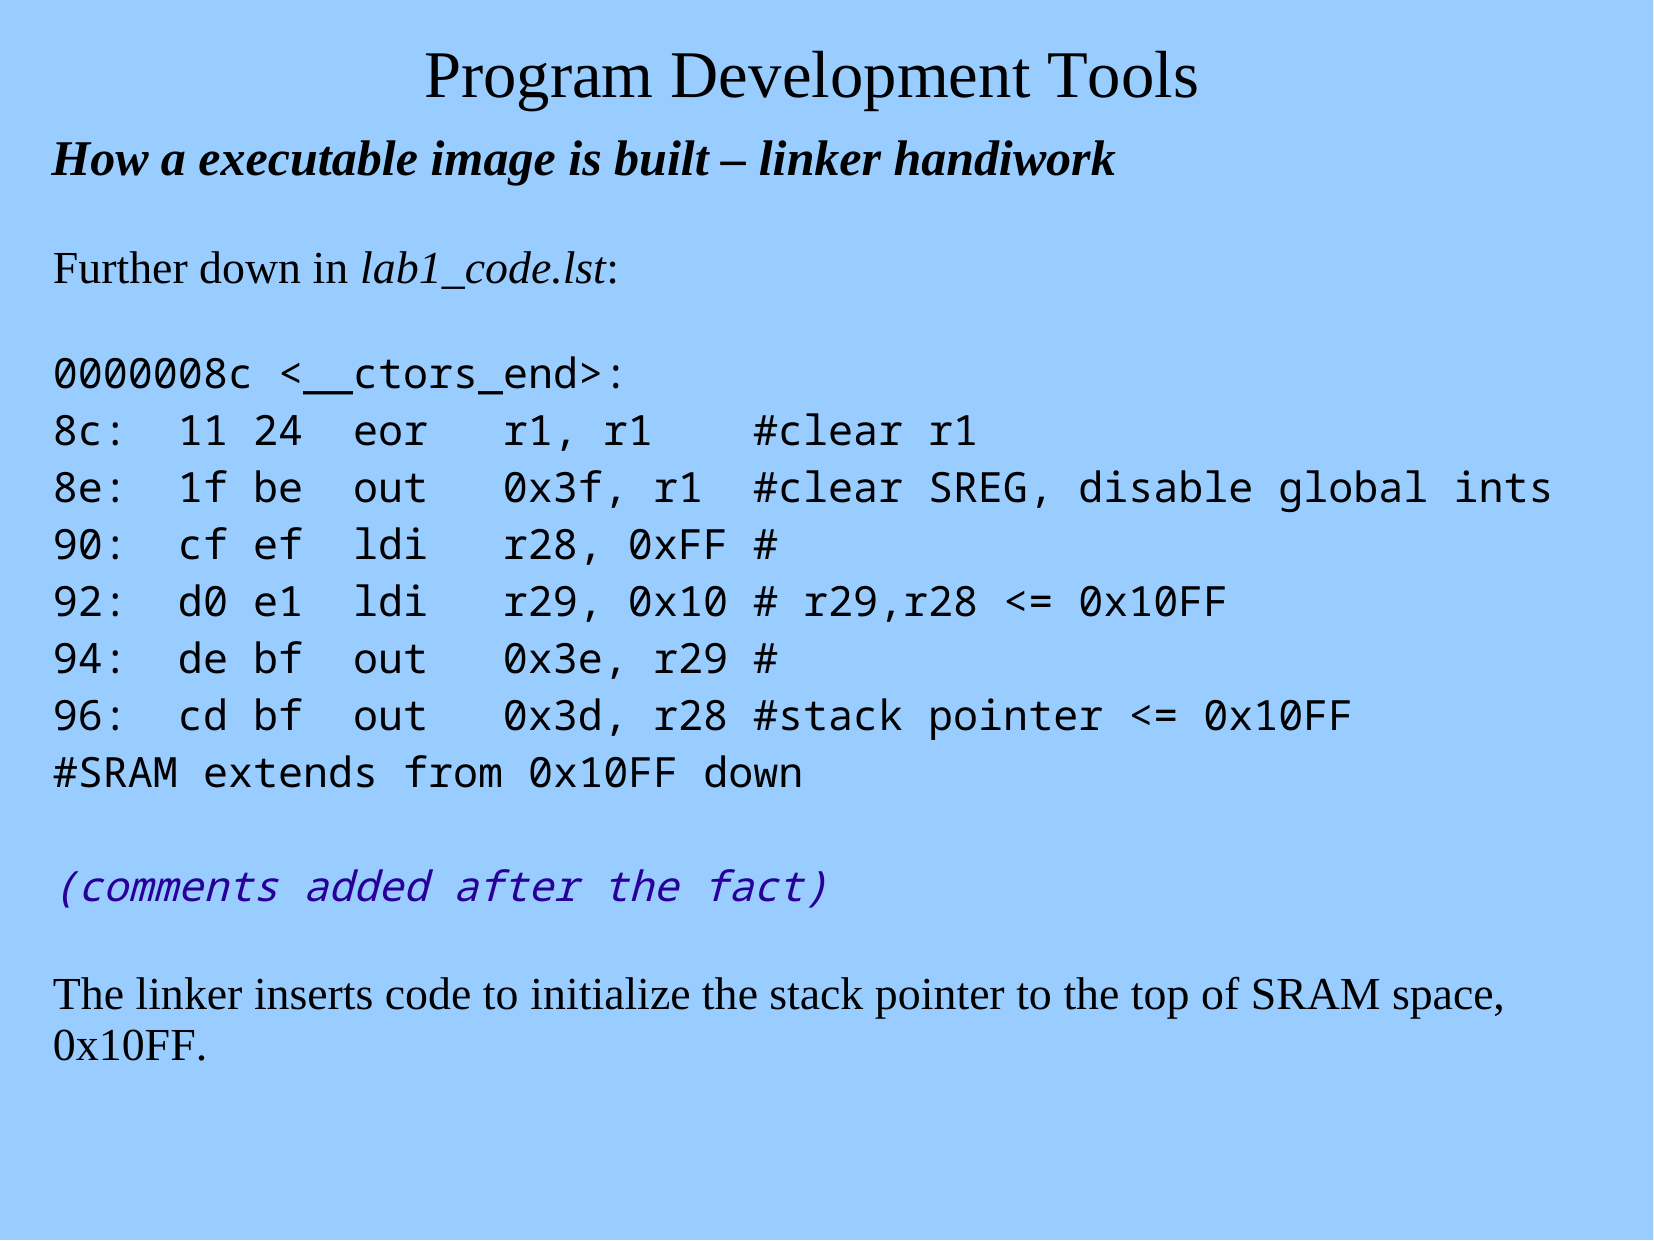

Program Development Tools
How a executable image is built – linker handiwork
Further down in lab1_code.lst:
0000008c <__ctors_end>:
8c: 11 24 eor	r1, r1 #clear r1
8e: 1f be out	0x3f, r1 #clear SREG, disable global ints
90: cf ef ldi	r28, 0xFF #
92: d0 e1 ldi	r29, 0x10 # r29,r28 <= 0x10FF
94: de bf out	0x3e, r29 #
96: cd bf out	0x3d, r28 #stack pointer <= 0x10FF
#SRAM extends from 0x10FF down
(comments added after the fact)
The linker inserts code to initialize the stack pointer to the top of SRAM space, 0x10FF.